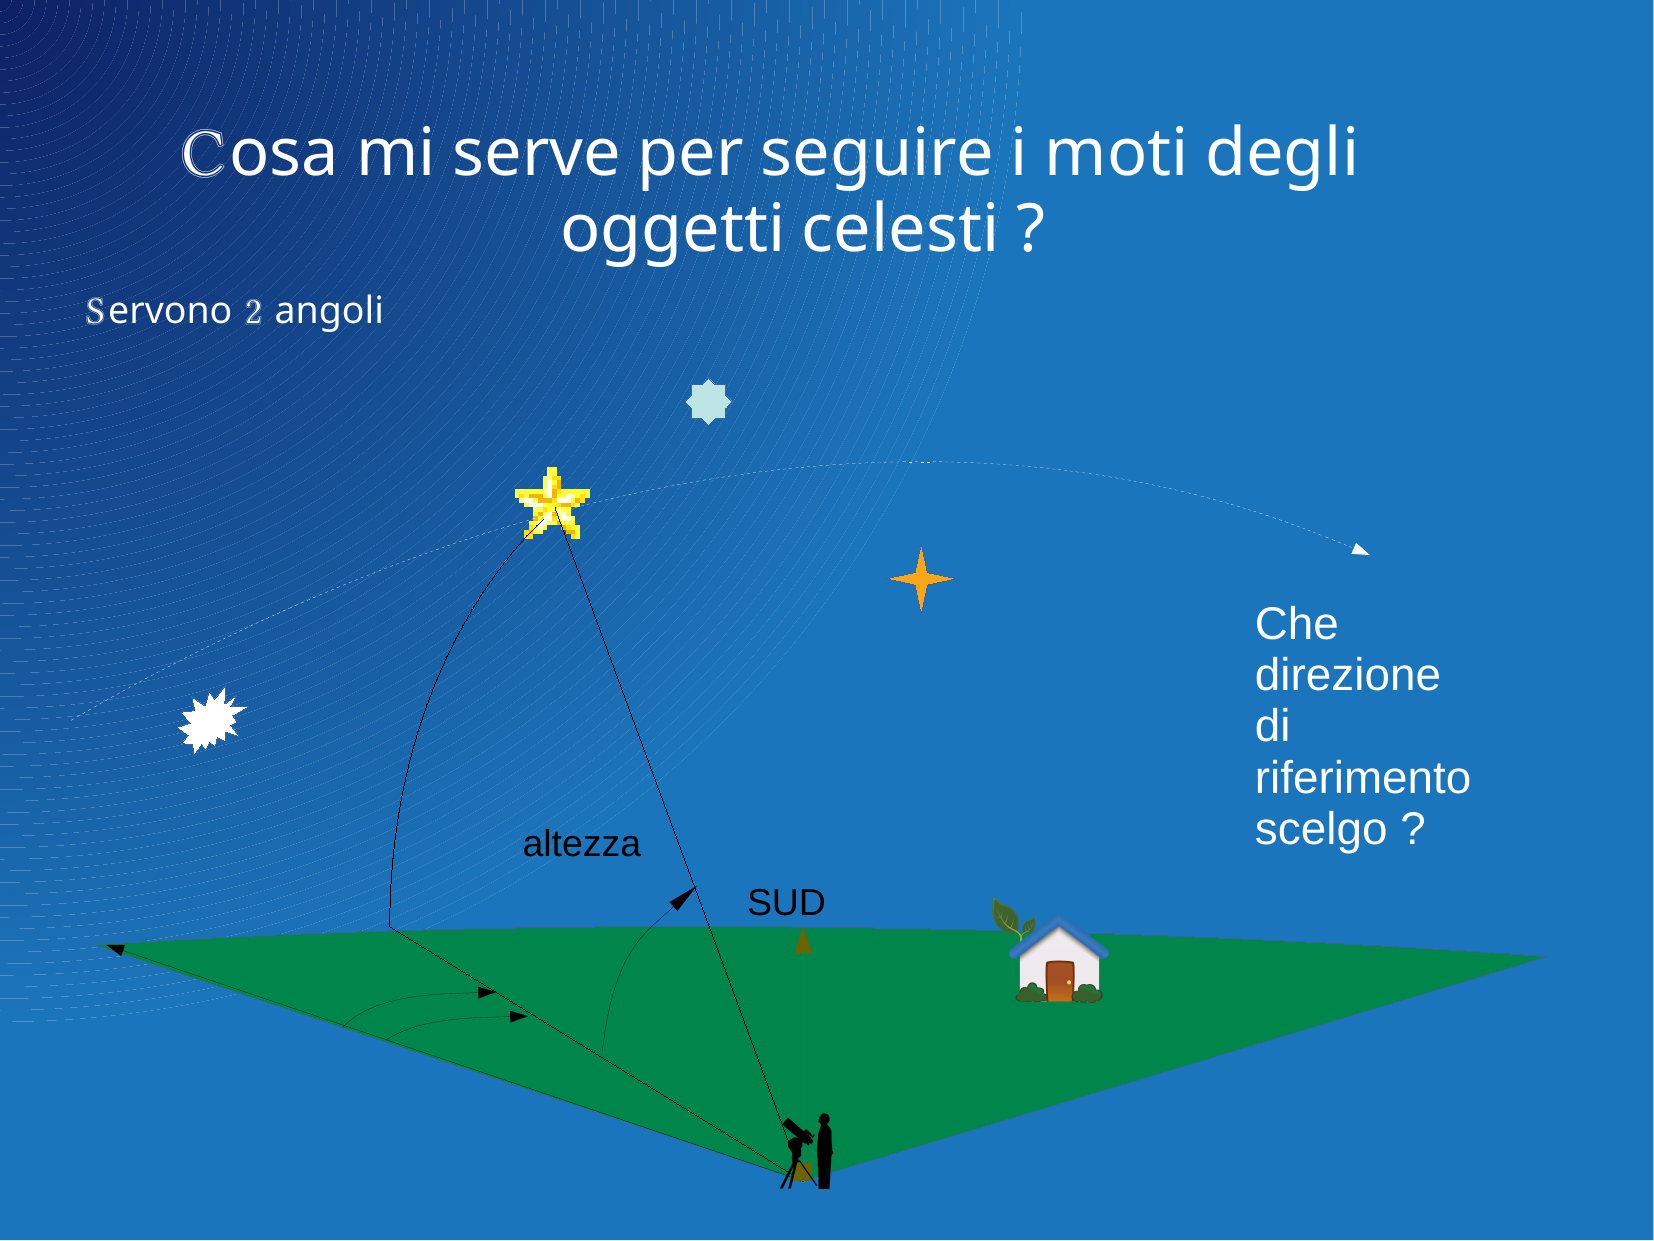

# Cosa mi serve per seguire i moti degli oggetti celesti ?
Servono 2 angoli
Che direzione di riferimento scelgo ?
altezza
SUD